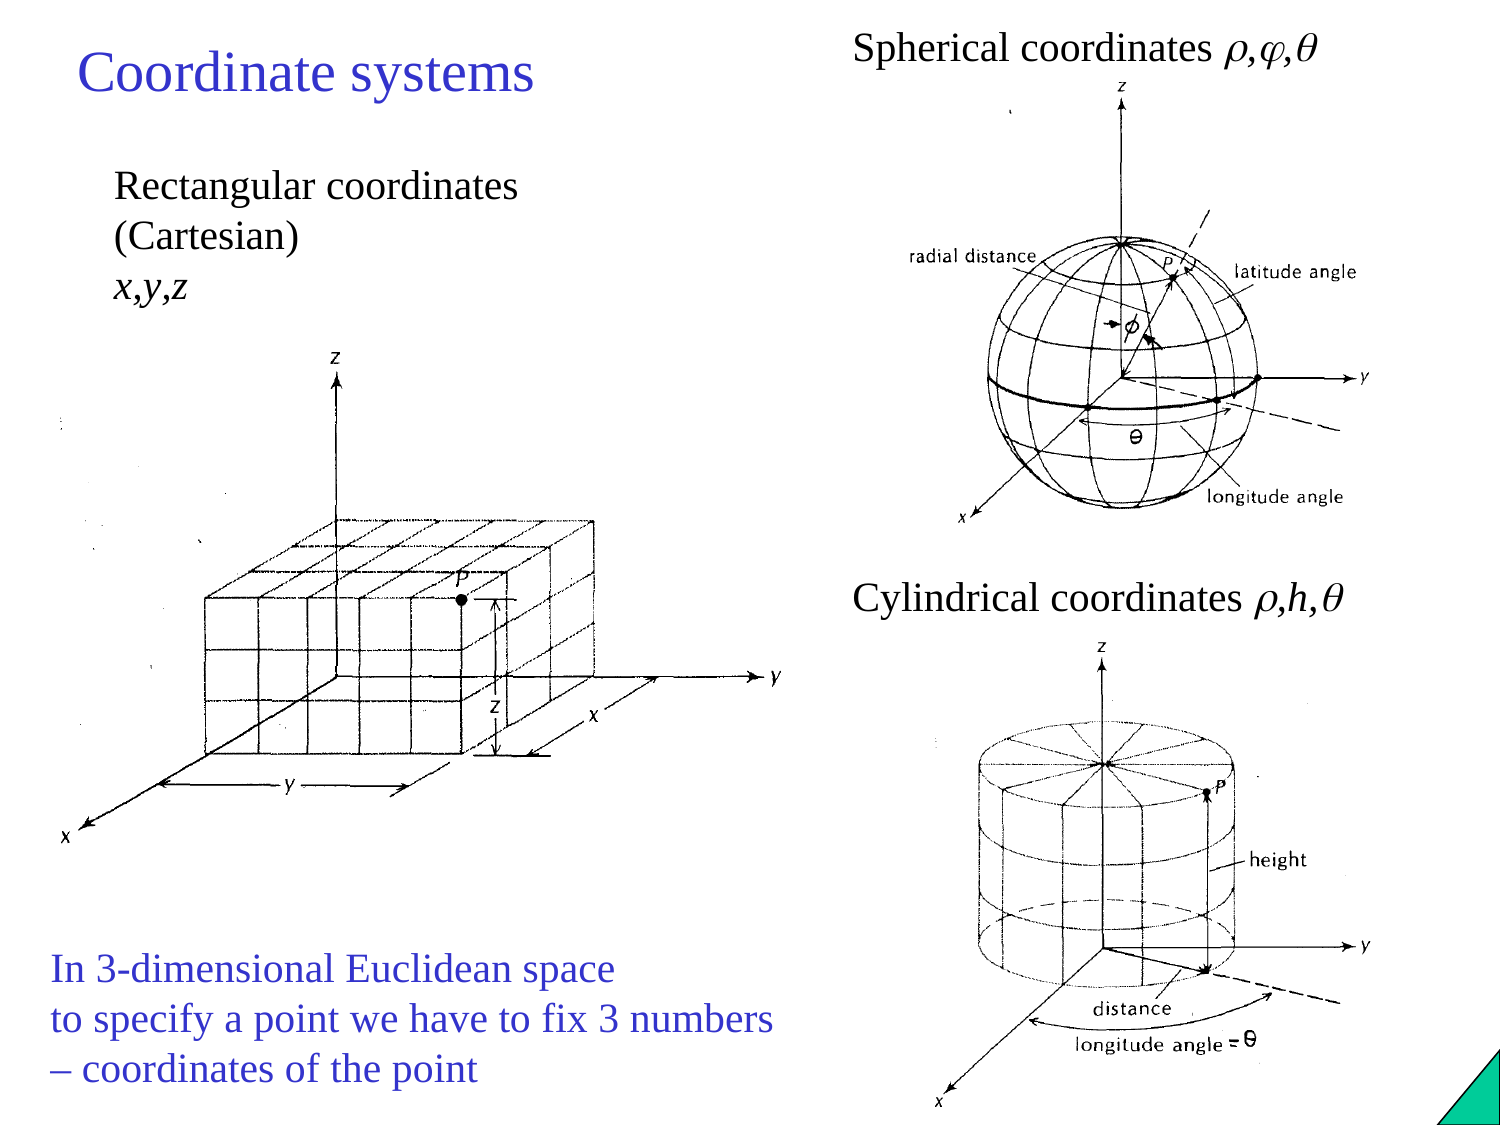

Spherical coordinates ,,
Coordinate systems
Rectangular coordinates
(Cartesian)
x,y,z
Cylindrical coordinates ,h,
In 3-dimensional Euclidean space
to specify a point we have to fix 3 numbers
– coordinates of the point